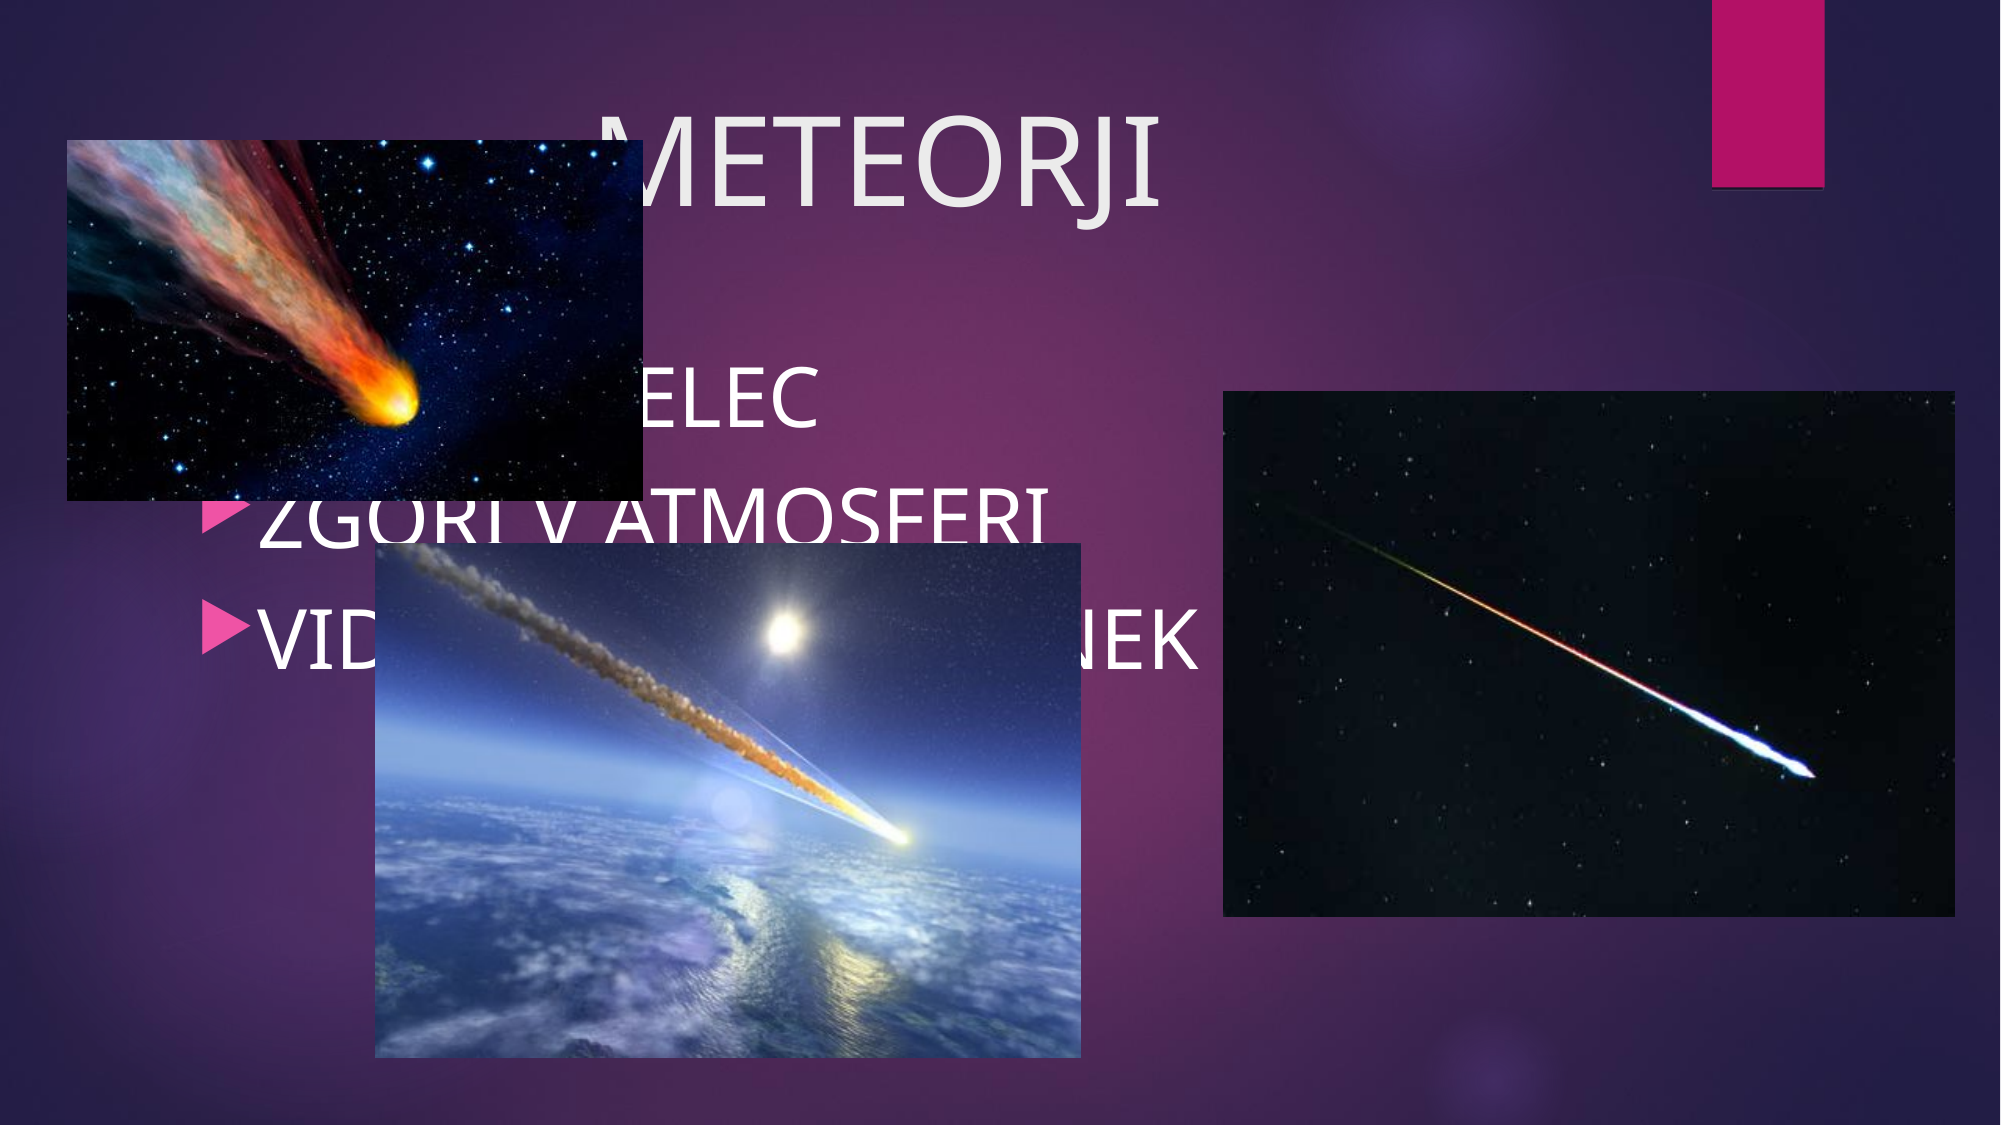

# METEORJI
PRAŠNI DELEC
ZGORI V ATMOSFERI
VIDIMO GA KOT UTINEK